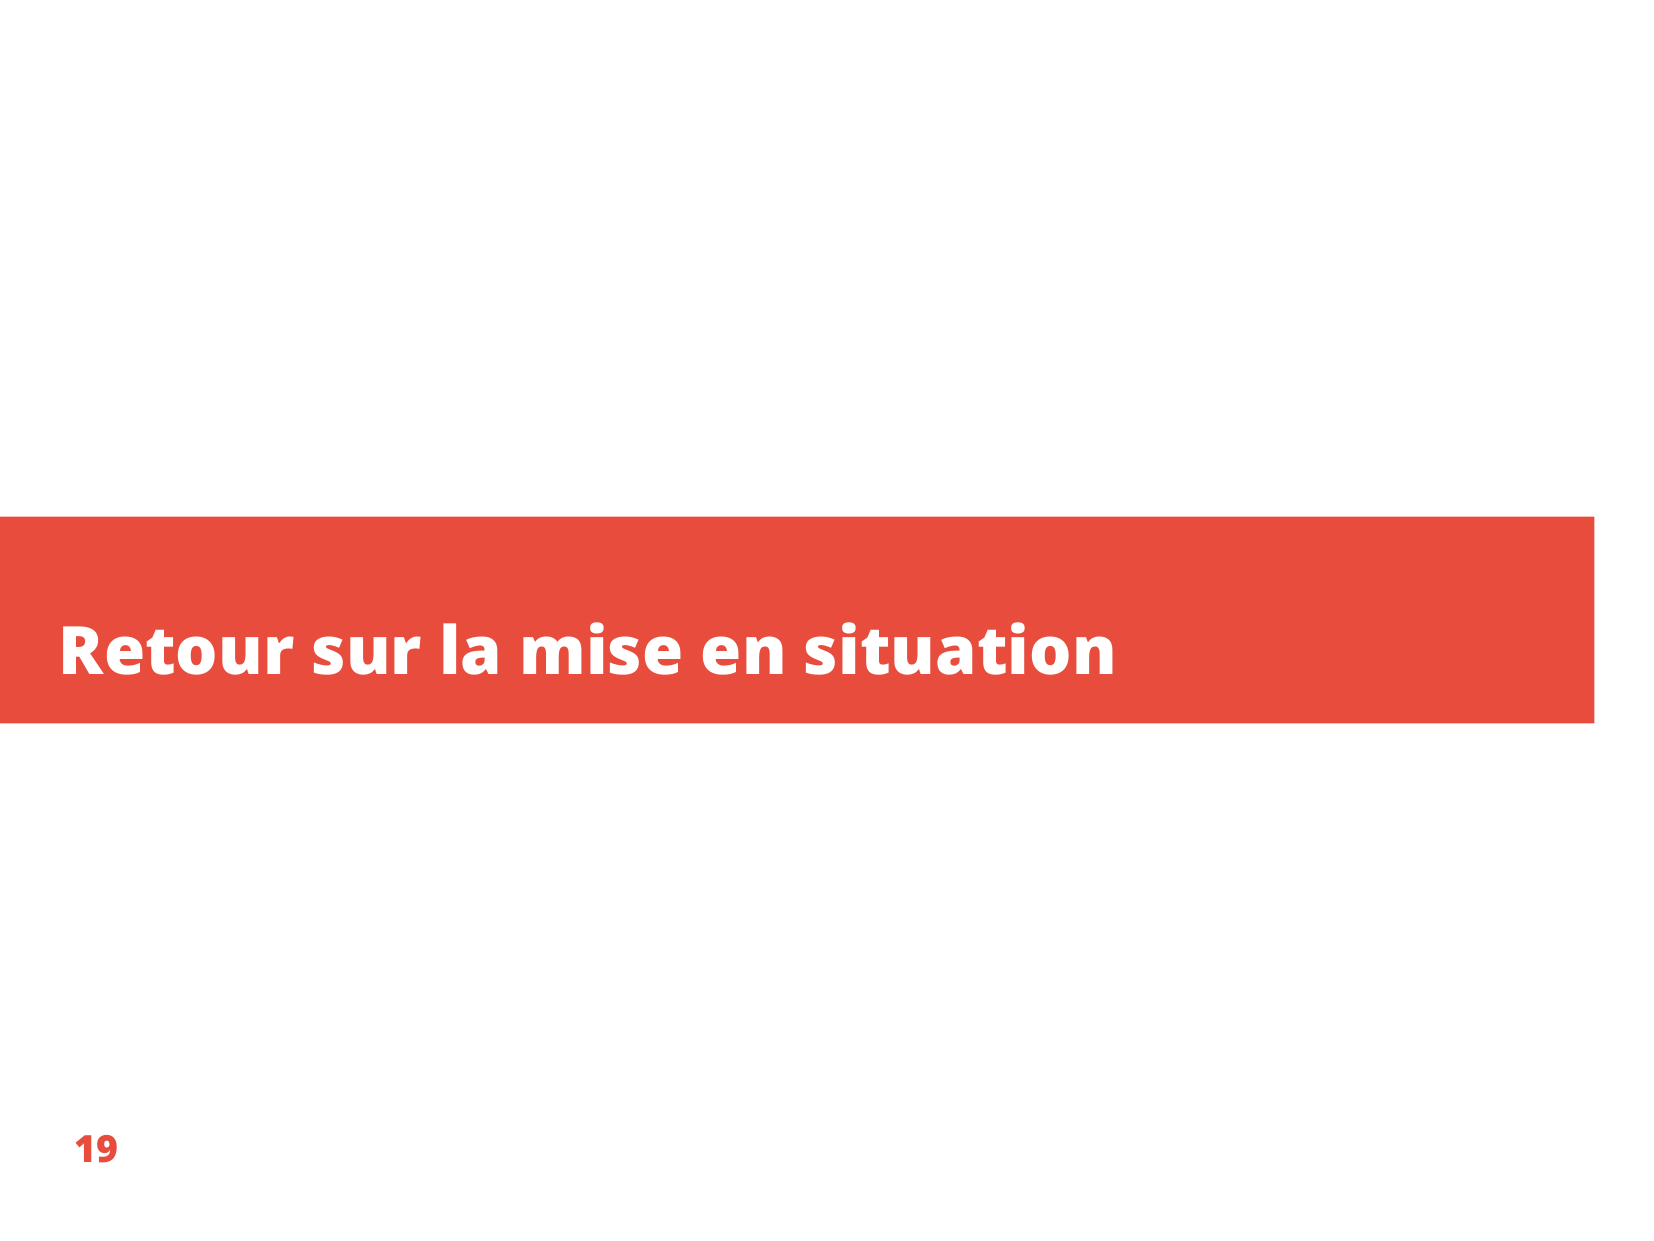

# Retour sur la mise en situation
19